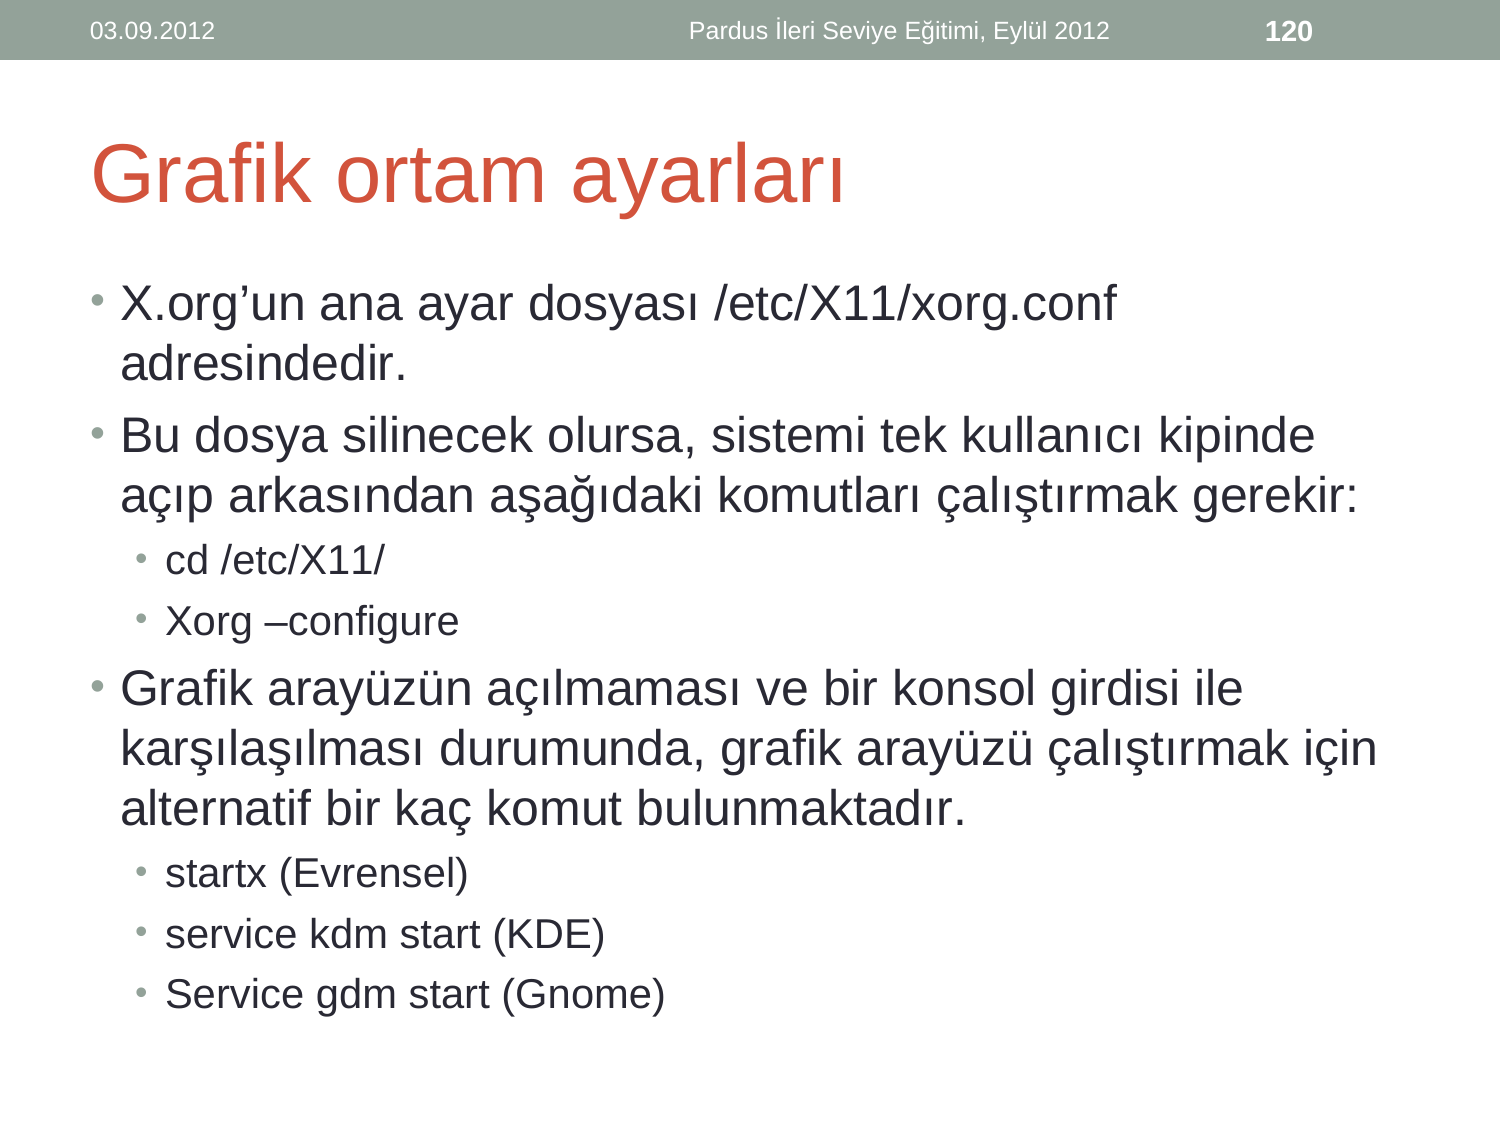

03.09.2012
Pardus İleri Seviye Eğitimi, Eylül 2012
# Grafik ortam ayarları
X.org’un ana ayar dosyası /etc/X11/xorg.conf adresindedir.
Bu dosya silinecek olursa, sistemi tek kullanıcı kipinde açıp arkasından aşağıdaki komutları çalıştırmak gerekir:
cd /etc/X11/
Xorg –configure
Grafik arayüzün açılmaması ve bir konsol girdisi ile karşılaşılması durumunda, grafik arayüzü çalıştırmak için alternatif bir kaç komut bulunmaktadır.
startx (Evrensel)
service kdm start (KDE)
Service gdm start (Gnome)